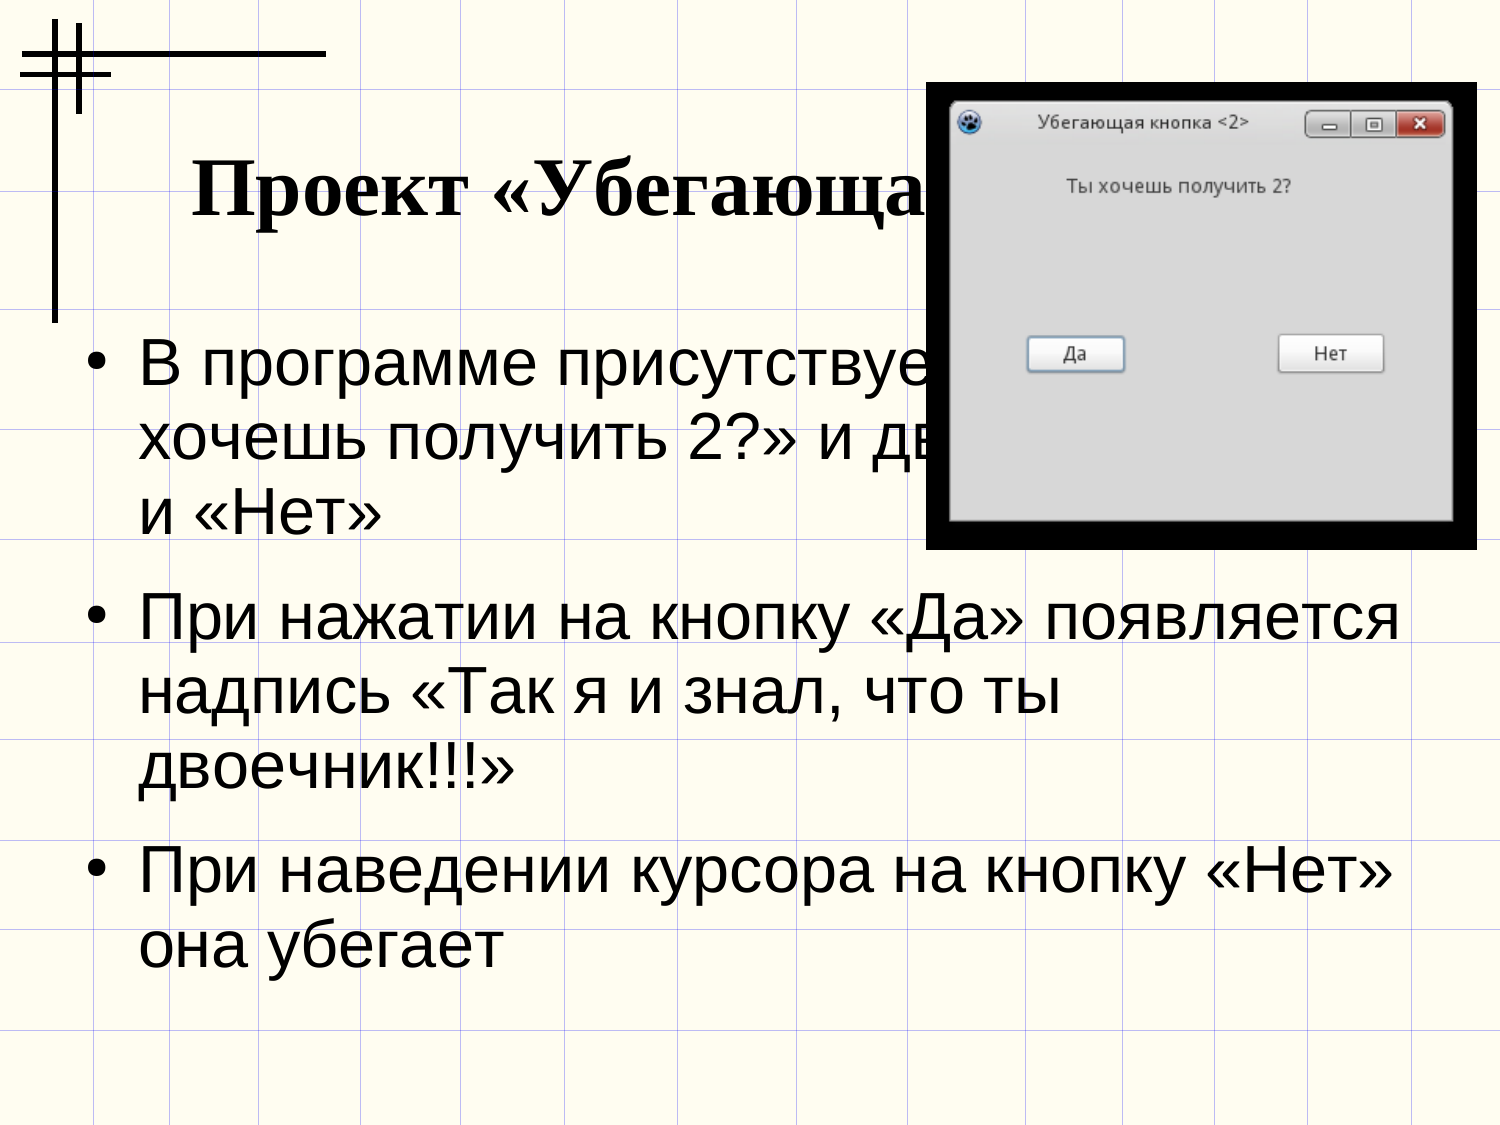

# Проект «Убегающая кнопка»
В программе присутствует вопрос: «Ты хочешь получить 2?» и две кнопки: «Да» и «Нет»
При нажатии на кнопку «Да» появляется надпись «Так я и знал, что ты двоечник!!!»
При наведении курсора на кнопку «Нет» она убегает